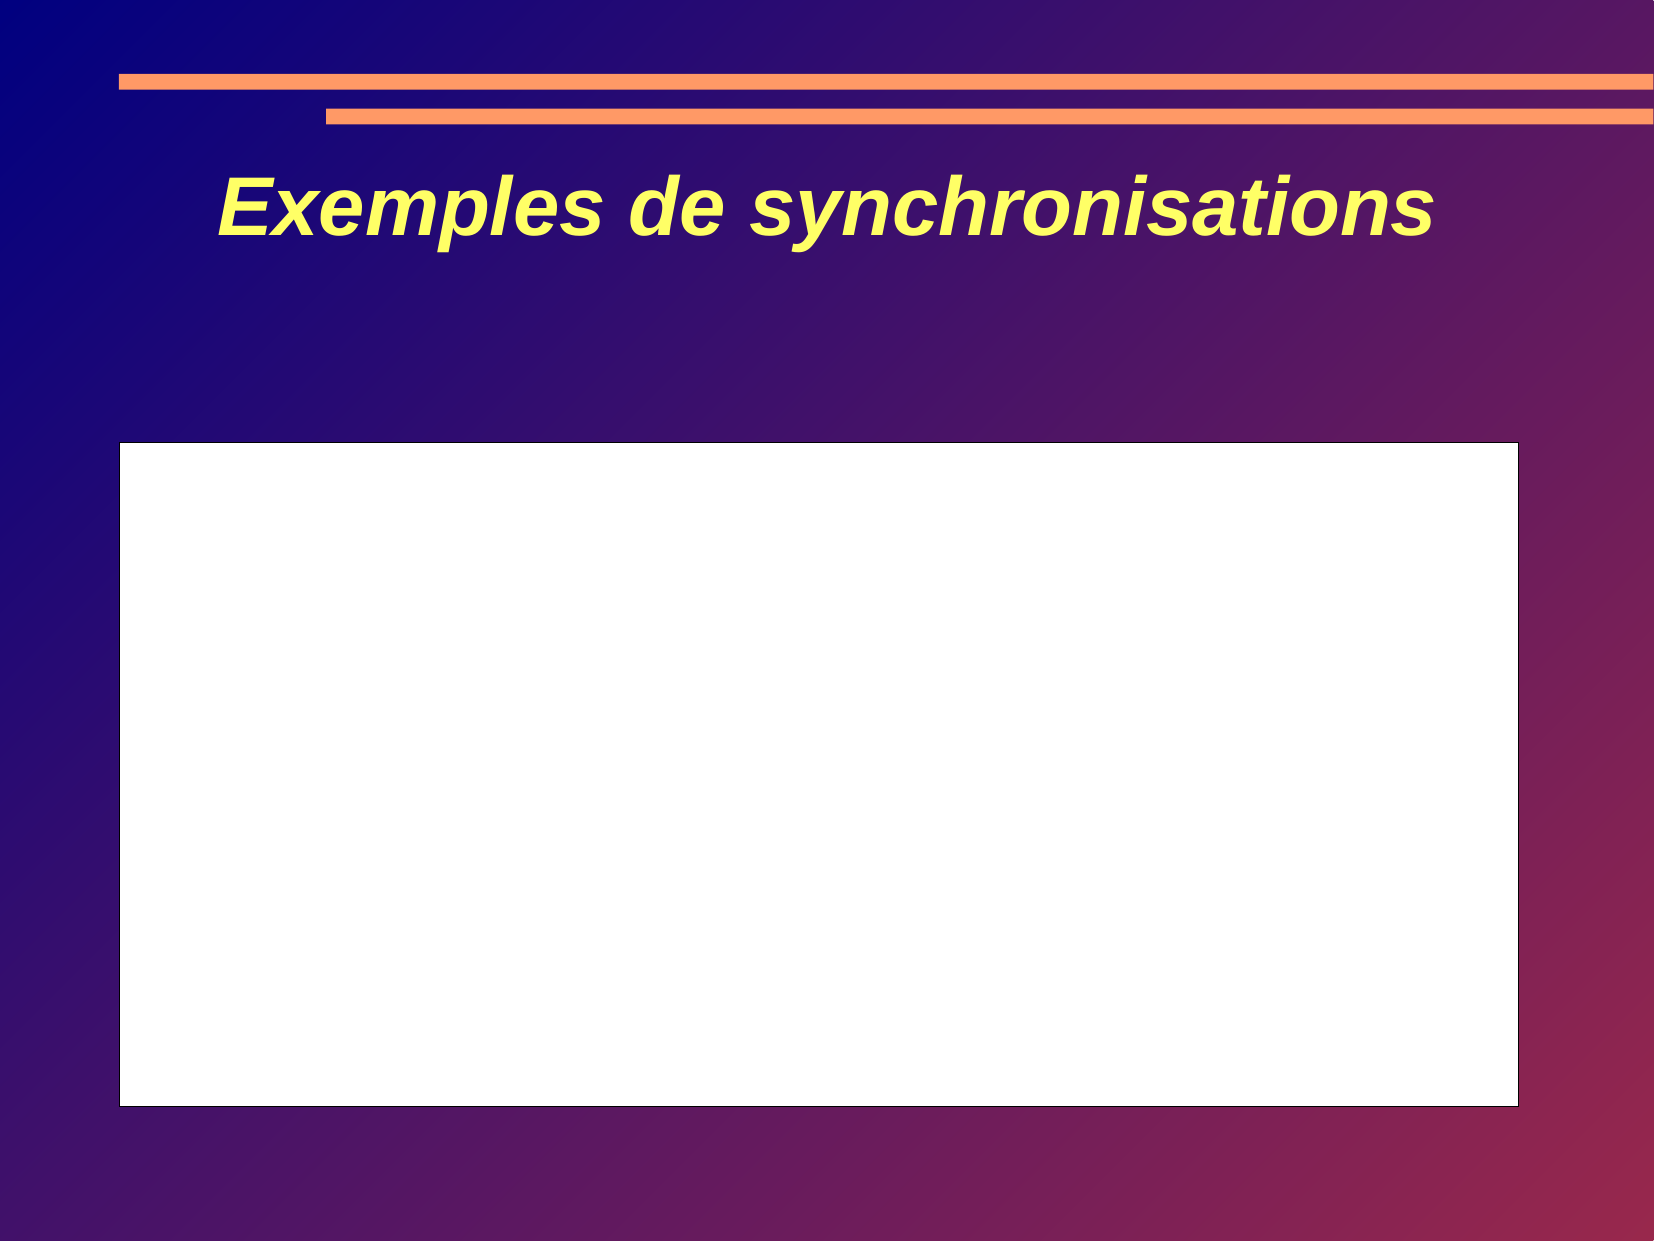

# Exemples de synchronisations
	System.Threading.Interlocked.Increment(ref MonLong);
	lock(this) {
		MonCompteur = MonCompteur + 1;
	}
	System.Threading.Monitor.Enter(typeof(MaClass));
	...
	System.Threading.Monitor.Exit(typeof(MaClass));
	AutoResetEvent[] evenements = new AutoResetEvent[1];
	evenements[0] = new AutoResetEvent(false);
	...
	System.Threading.WaitHandle.WaitAll(evenements);
	evenements[0].Set();